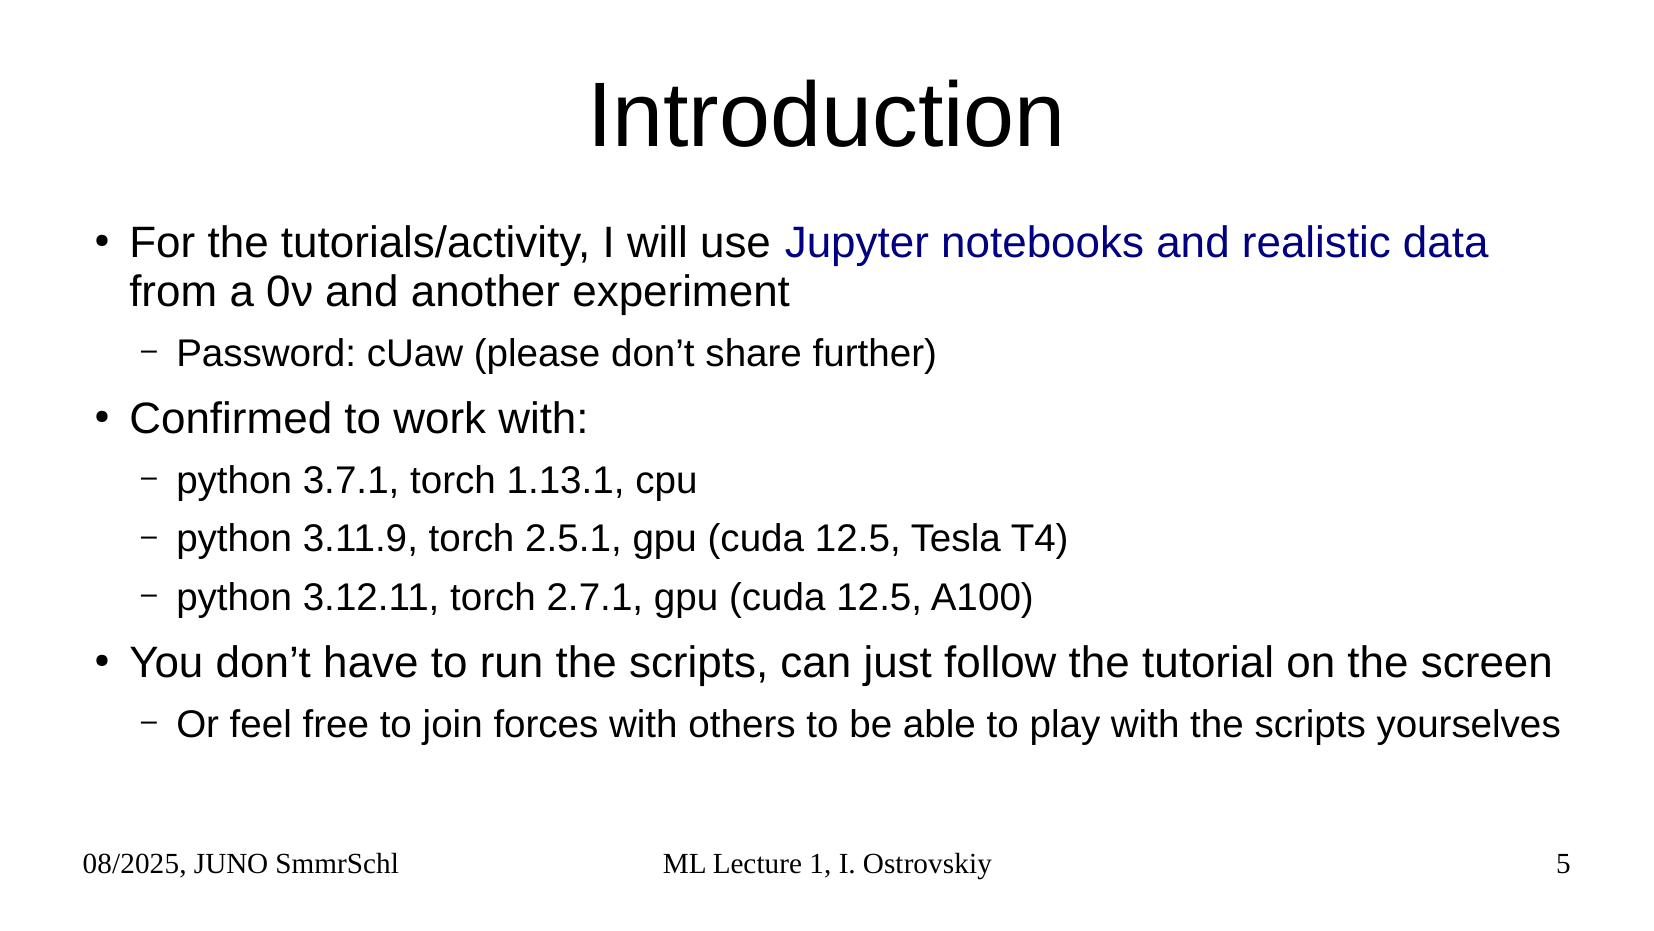

# Introduction
For the tutorials/activity, I will use Jupyter notebooks and realistic data from a 0ν and another experiment
Password: cUaw (please don’t share further)
Confirmed to work with:
python 3.7.1, torch 1.13.1, cpu
python 3.11.9, torch 2.5.1, gpu (cuda 12.5, Tesla T4)
python 3.12.11, torch 2.7.1, gpu (cuda 12.5, A100)
You don’t have to run the scripts, can just follow the tutorial on the screen
Or feel free to join forces with others to be able to play with the scripts yourselves
08/2025, JUNO SmmrSchl
ML Lecture 1, I. Ostrovskiy
5